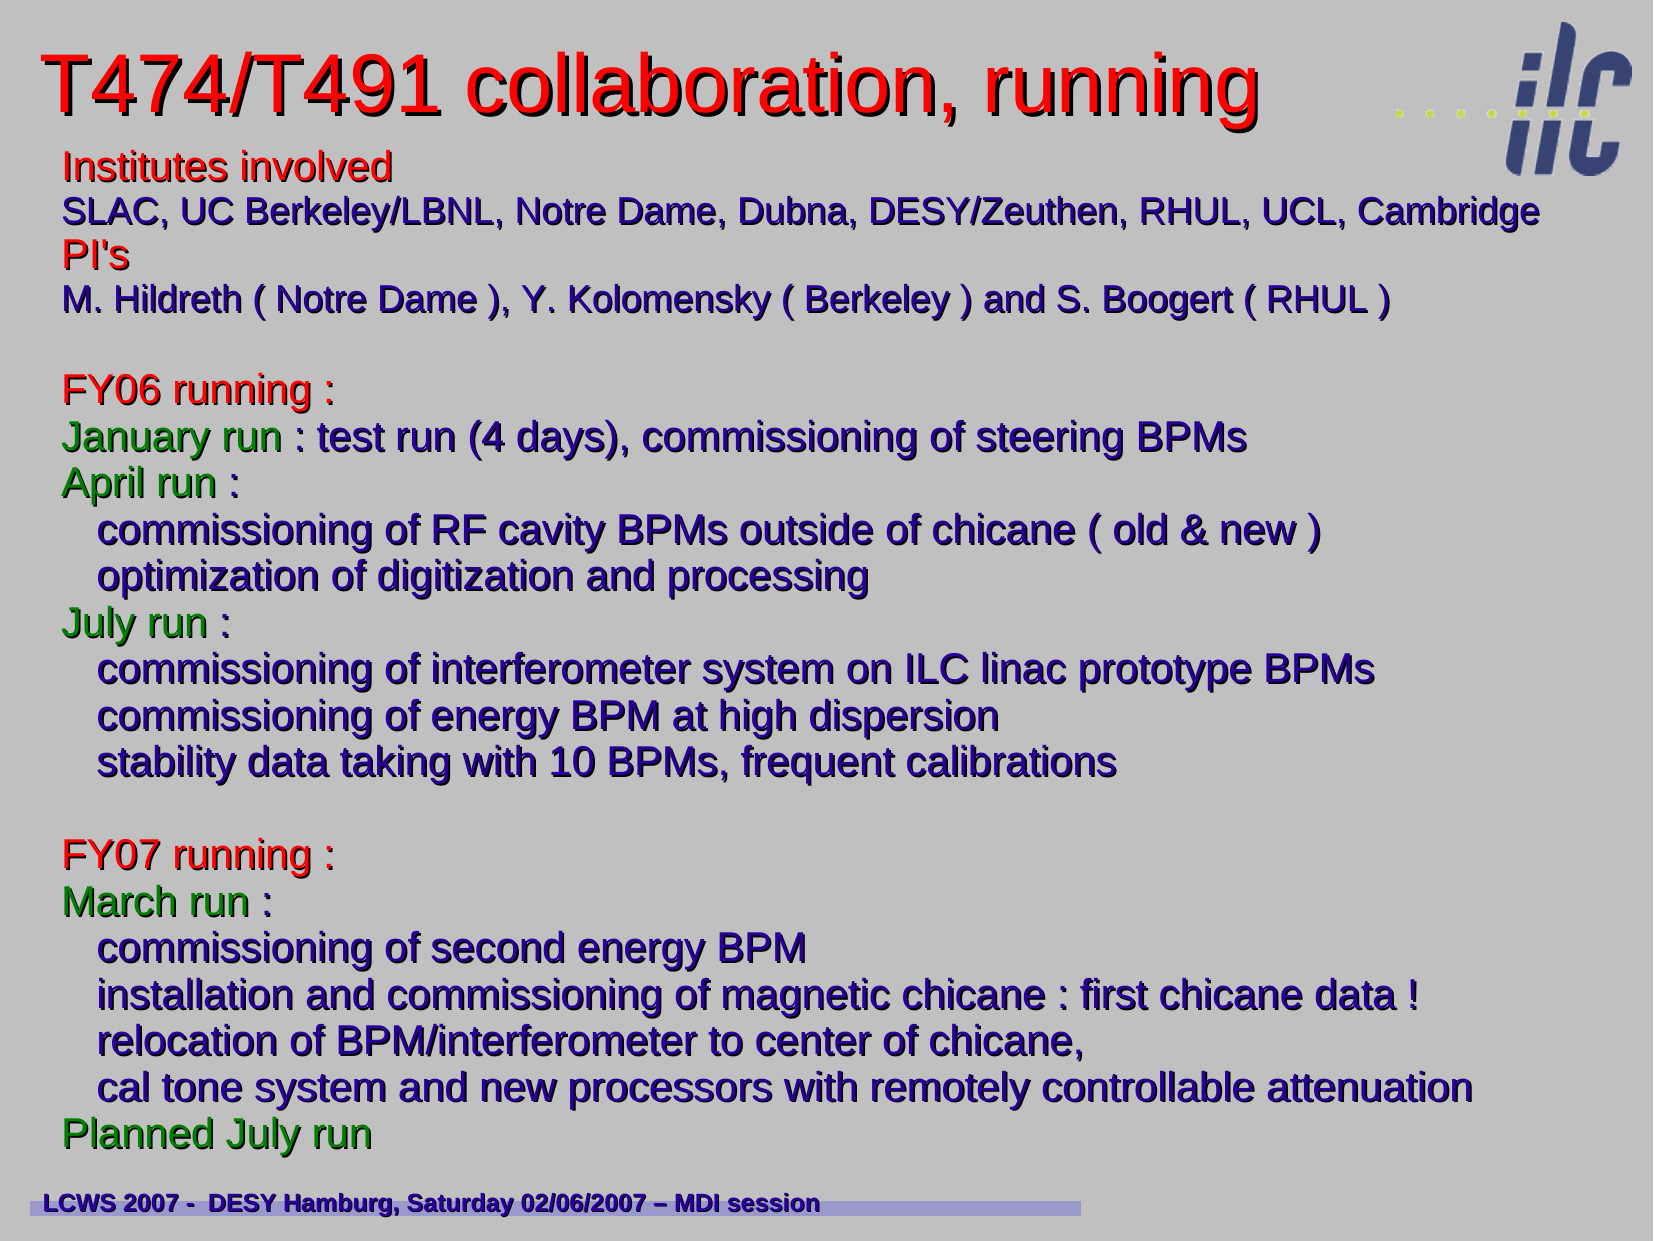

T474/T491 collaboration, running
Institutes involved
SLAC, UC Berkeley/LBNL, Notre Dame, Dubna, DESY/Zeuthen, RHUL, UCL, Cambridge
PI's
M. Hildreth ( Notre Dame ), Y. Kolomensky ( Berkeley ) and S. Boogert ( RHUL )
FY06 running :
January run : test run (4 days), commissioning of steering BPMs
April run :
commissioning of RF cavity BPMs outside of chicane ( old & new )
optimization of digitization and processing
July run :
commissioning of interferometer system on ILC linac prototype BPMs
commissioning of energy BPM at high dispersion
stability data taking with 10 BPMs, frequent calibrations
FY07 running :
March run :
commissioning of second energy BPM
installation and commissioning of magnetic chicane : first chicane data !
relocation of BPM/interferometer to center of chicane,
cal tone system and new processors with remotely controllable attenuation
Planned July run
LCWS 2007 - DESY Hamburg, Saturday 02/06/2007 – MDI session